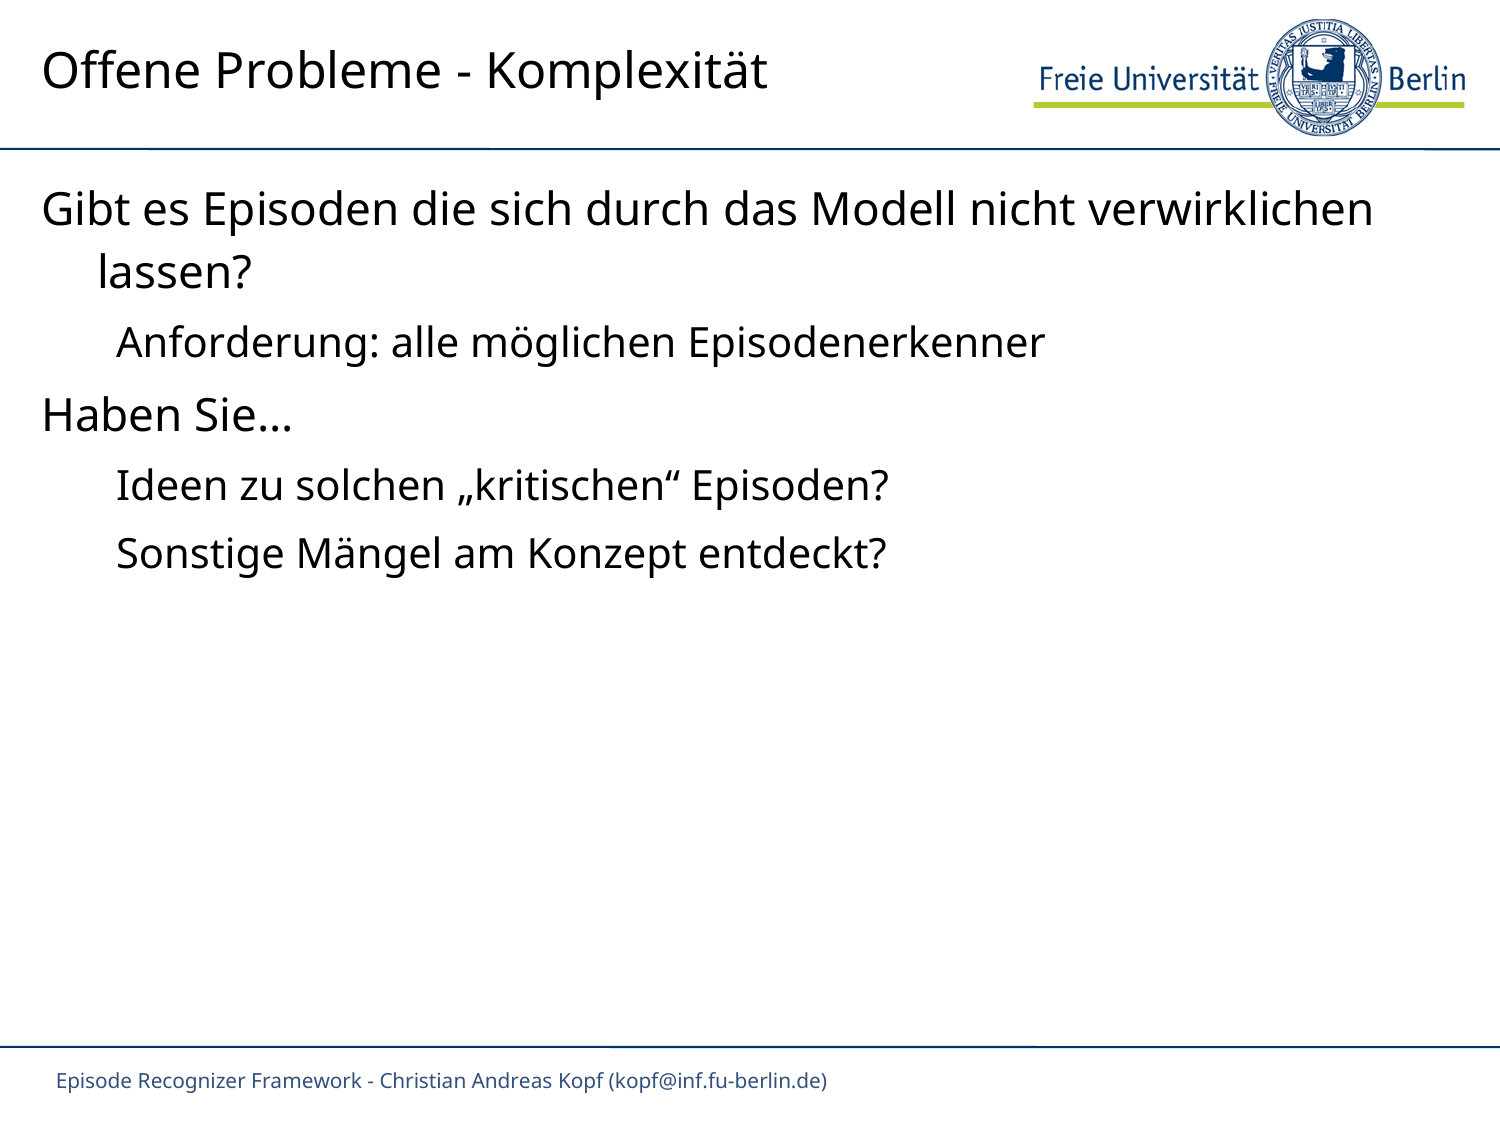

# Offene Probleme - Komplexität
Gibt es Episoden die sich durch das Modell nicht verwirklichen lassen?
Anforderung: alle möglichen Episodenerkenner
Haben Sie...
Ideen zu solchen „kritischen“ Episoden?
Sonstige Mängel am Konzept entdeckt?
Episode Recognizer Framework - Christian Andreas Kopf (kopf@inf.fu-berlin.de)